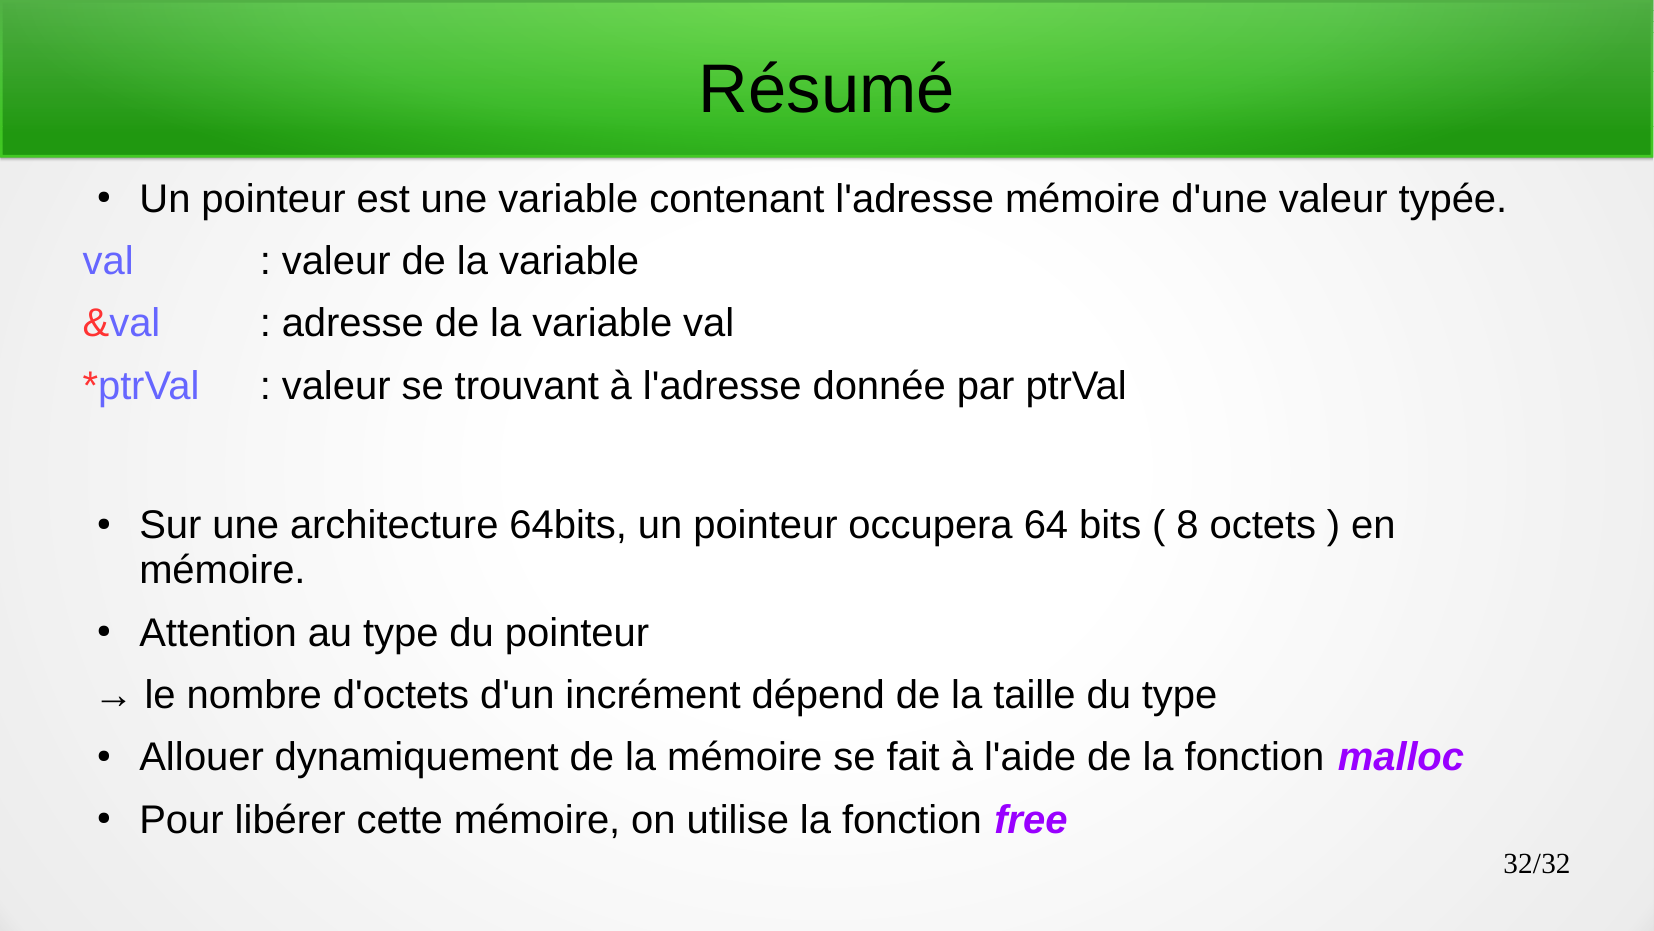

# Résumé
Un pointeur est une variable contenant l'adresse mémoire d'une valeur typée.
val			: valeur de la variable
&val		: adresse de la variable val
*ptrVal		: valeur se trouvant à l'adresse donnée par ptrVal
Sur une architecture 64bits, un pointeur occupera 64 bits ( 8 octets ) en mémoire.
Attention au type du pointeur
 → le nombre d'octets d'un incrément dépend de la taille du type
Allouer dynamiquement de la mémoire se fait à l'aide de la fonction malloc
Pour libérer cette mémoire, on utilise la fonction free
32